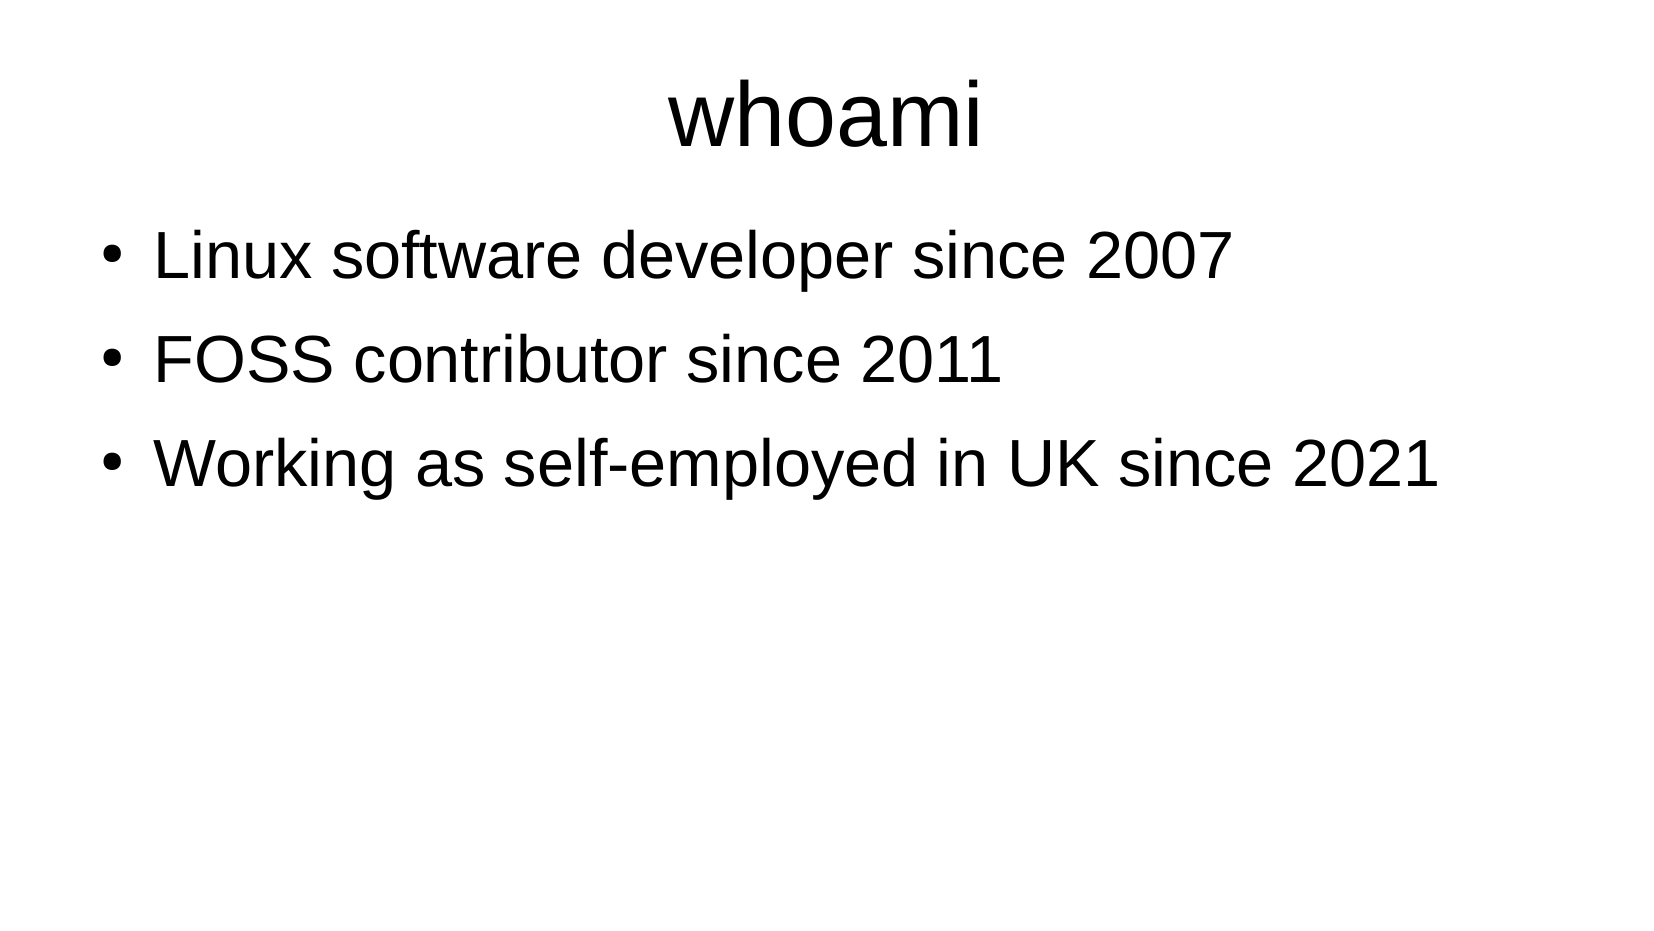

# whoami
Linux software developer since 2007
FOSS contributor since 2011
Working as self-employed in UK since 2021